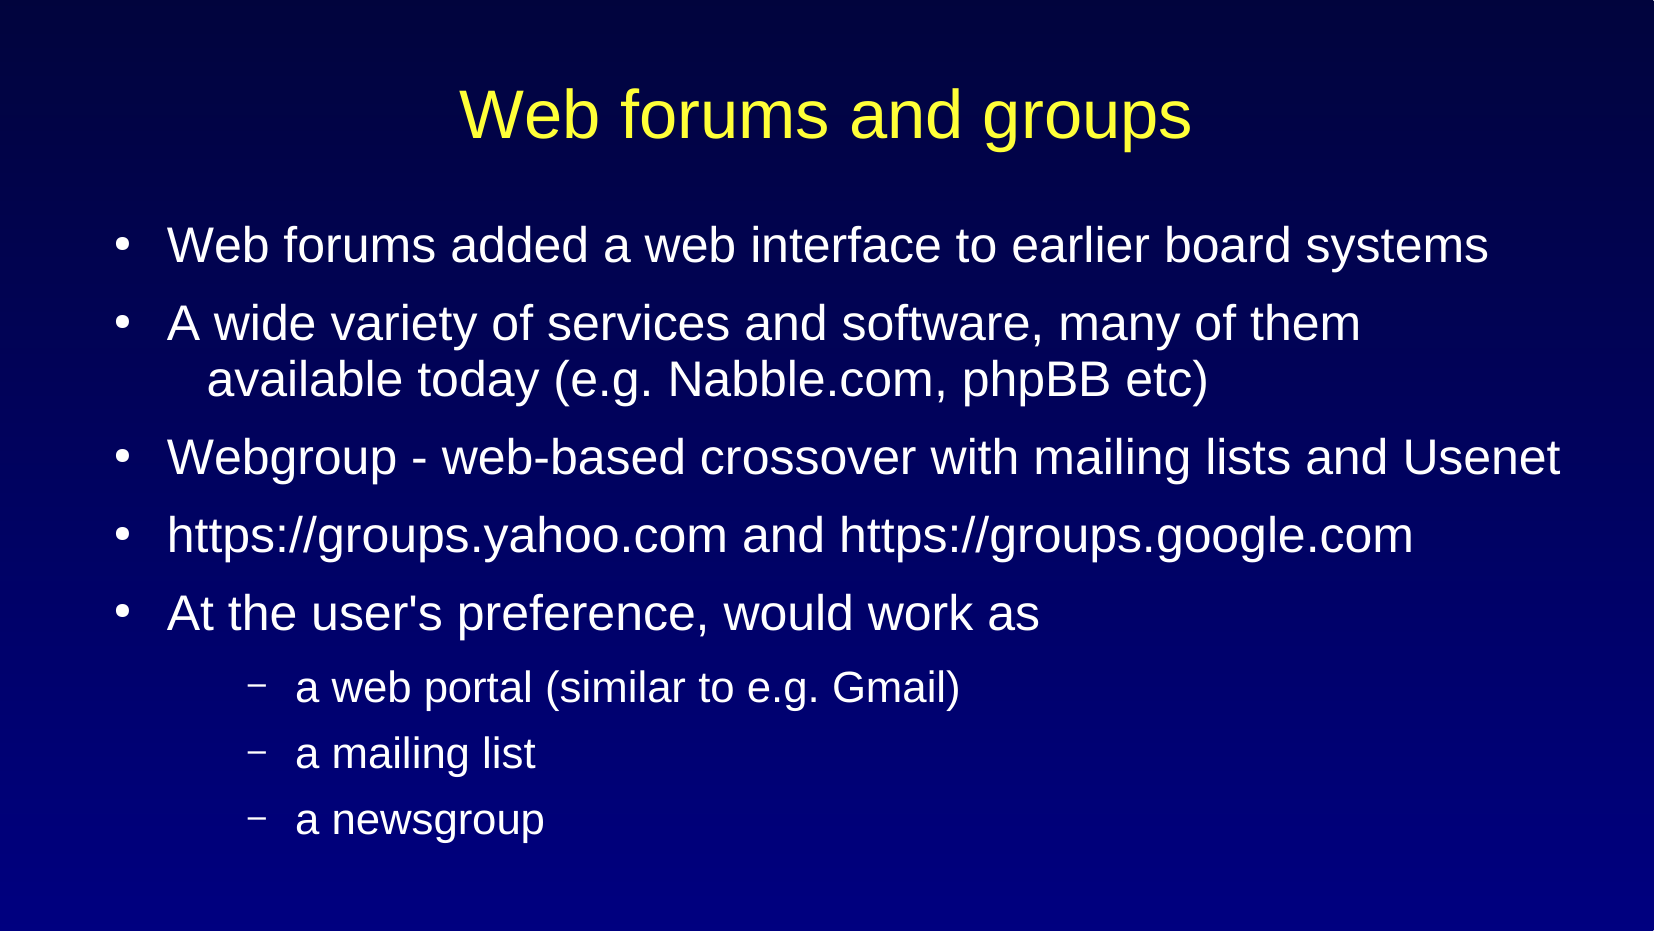

# Web forums and groups
Web forums added a web interface to earlier board systems
A wide variety of services and software, many of them available today (e.g. Nabble.com, phpBB etc)
Webgroup - web-based crossover with mailing lists and Usenet
https://groups.yahoo.com and https://groups.google.com
At the user's preference, would work as
a web portal (similar to e.g. Gmail)
a mailing list
a newsgroup